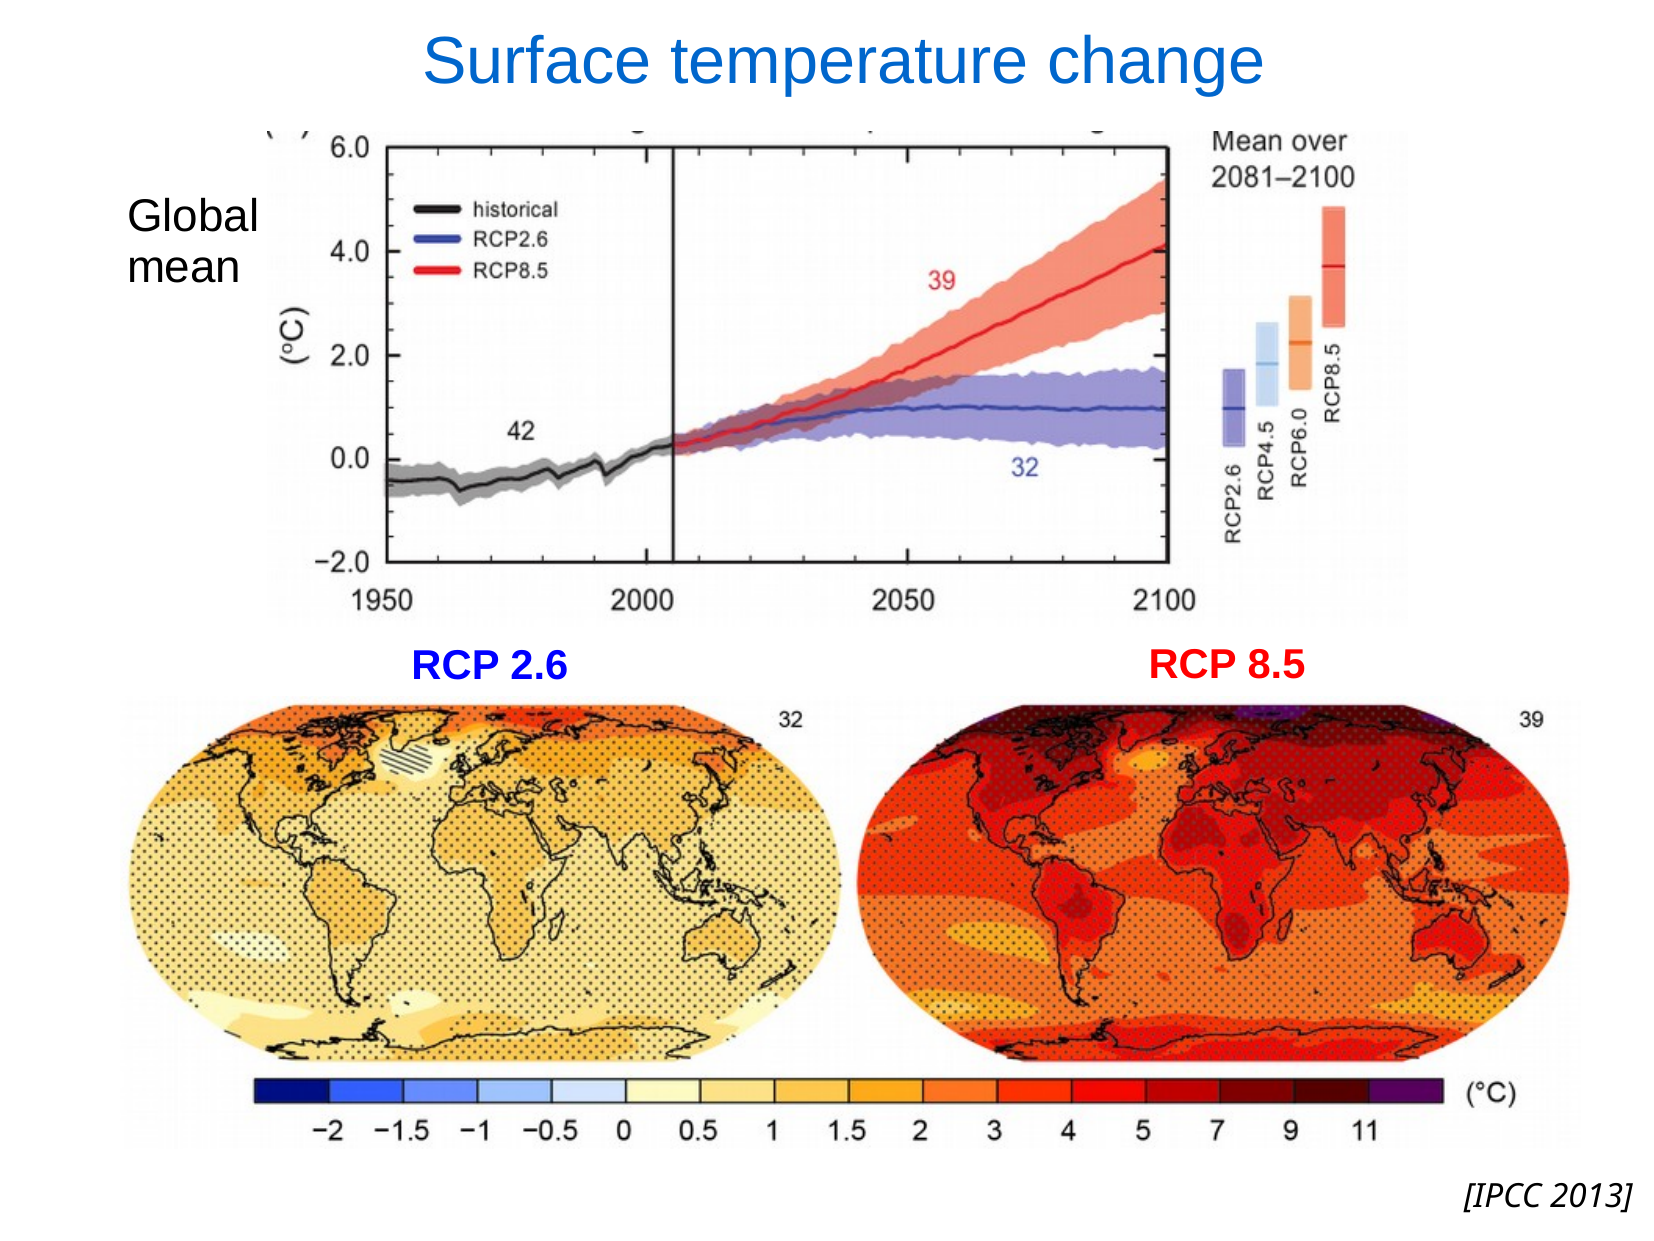

Surface temperature change
Global mean
RCP 8.5
RCP 2.6
[IPCC 2013]